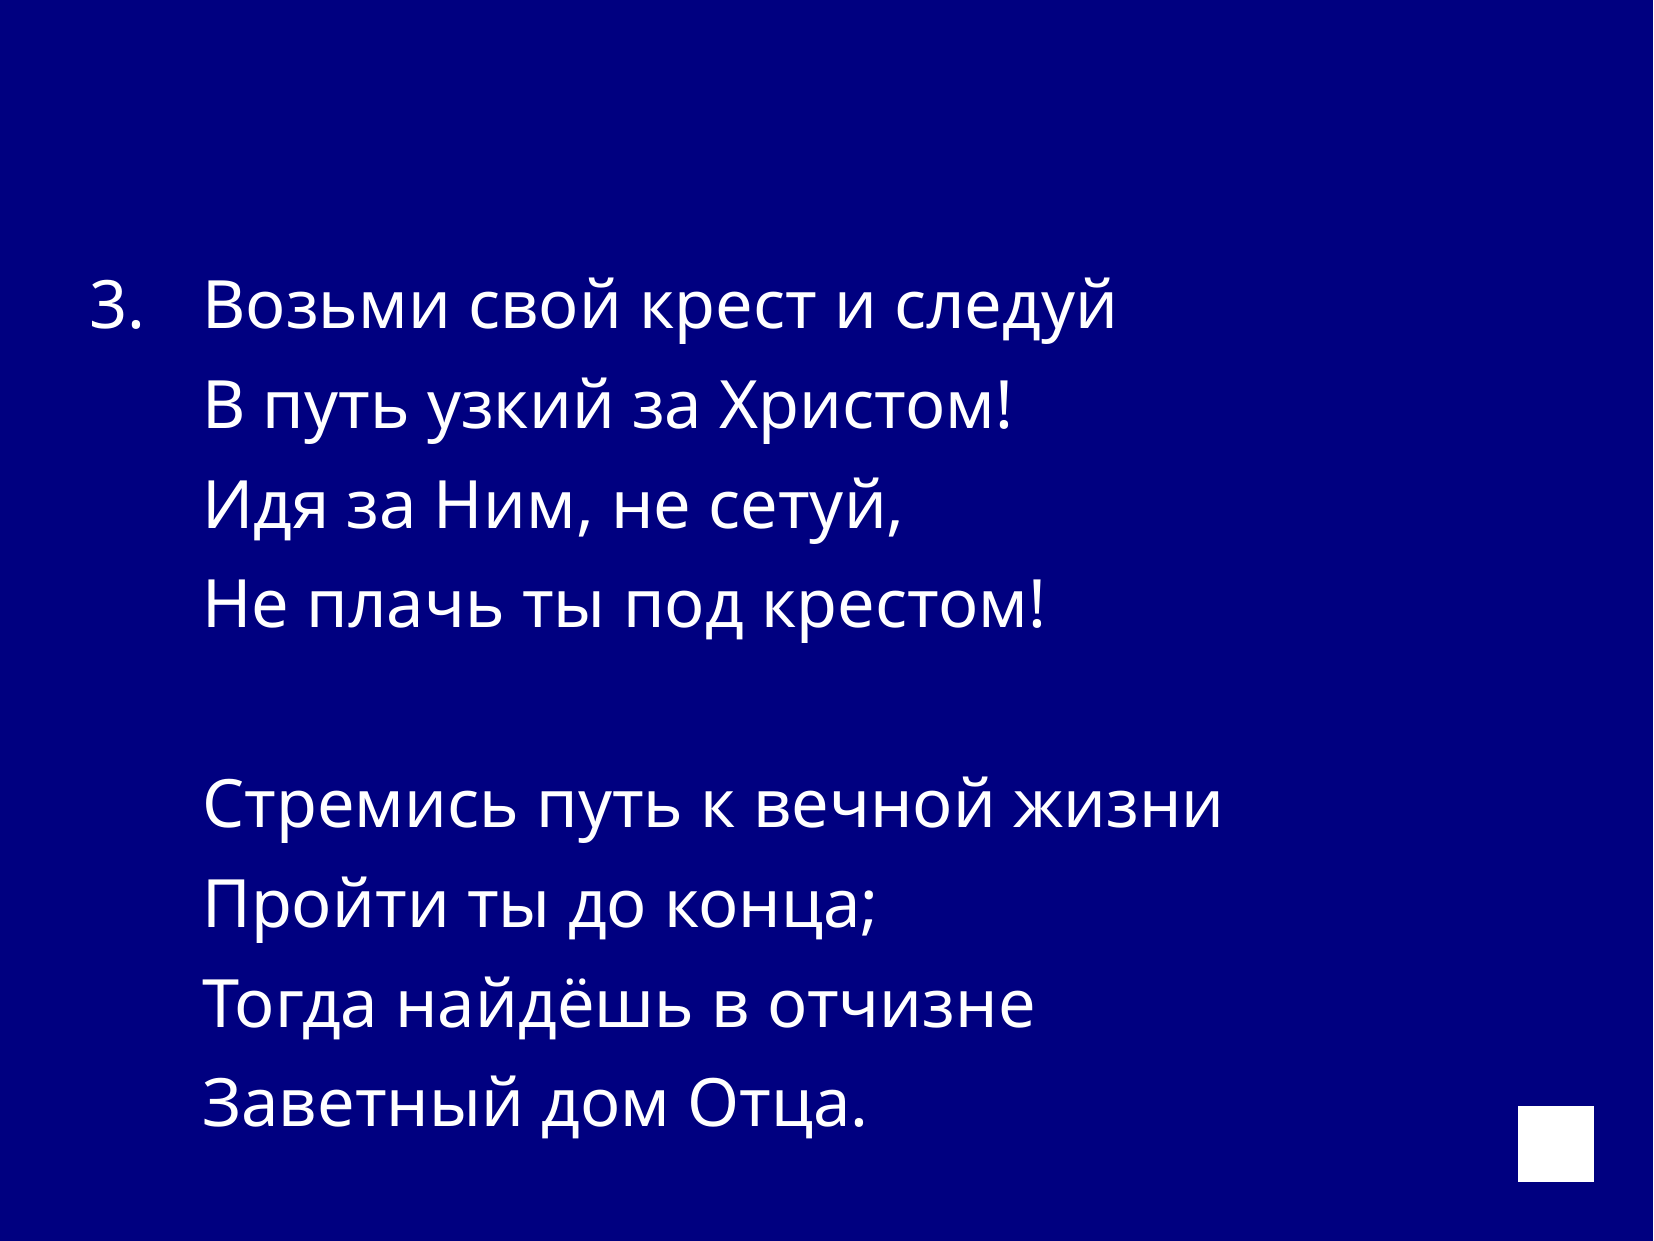

3.	Возьми свой крест и следуй
	В путь узкий за Христом!
	Идя за Ним, не сетуй,
	Не плачь ты под крестом!
	Стремись путь к вечной жизни
	Пройти ты до конца;
	Тогда найдёшь в отчизне
	Заветный дом Отца.